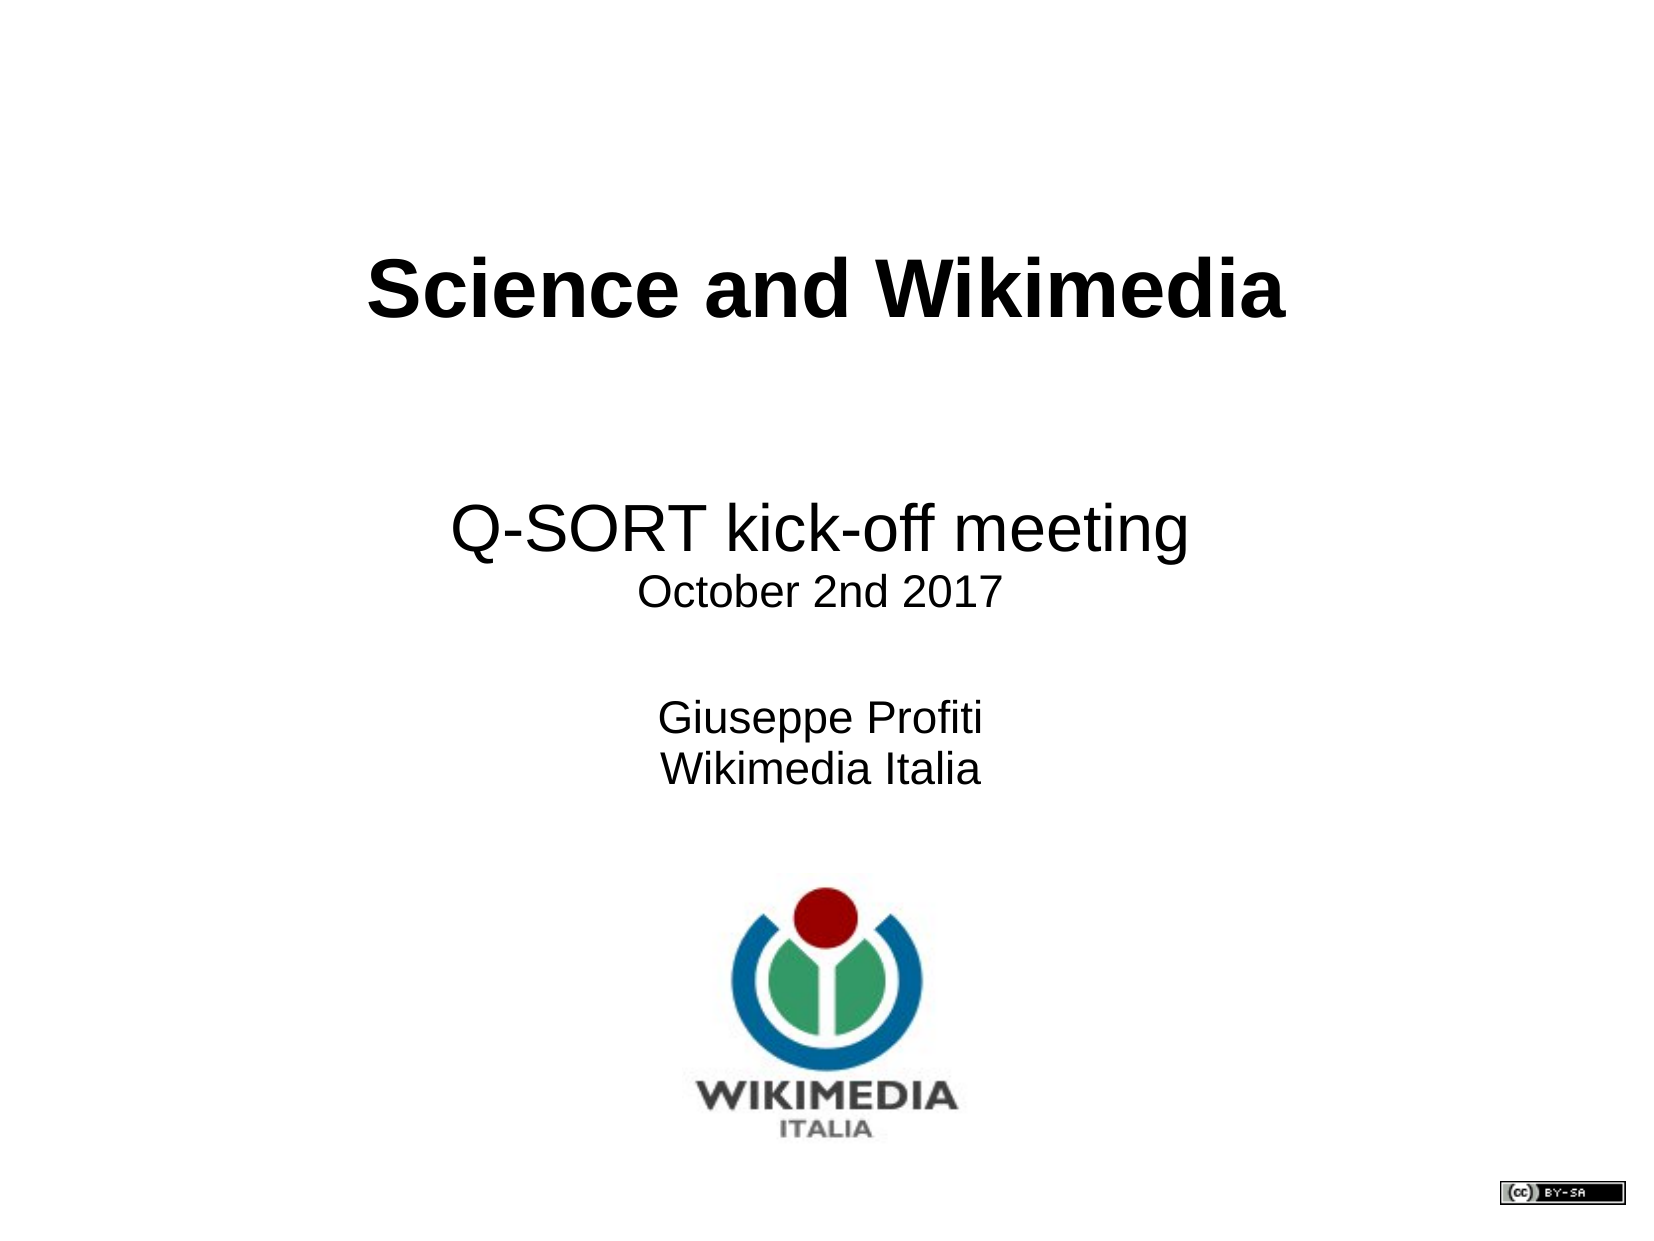

Science and Wikimedia
# Q-SORT kick-off meeting
October 2nd 2017
Giuseppe Profiti
Wikimedia Italia